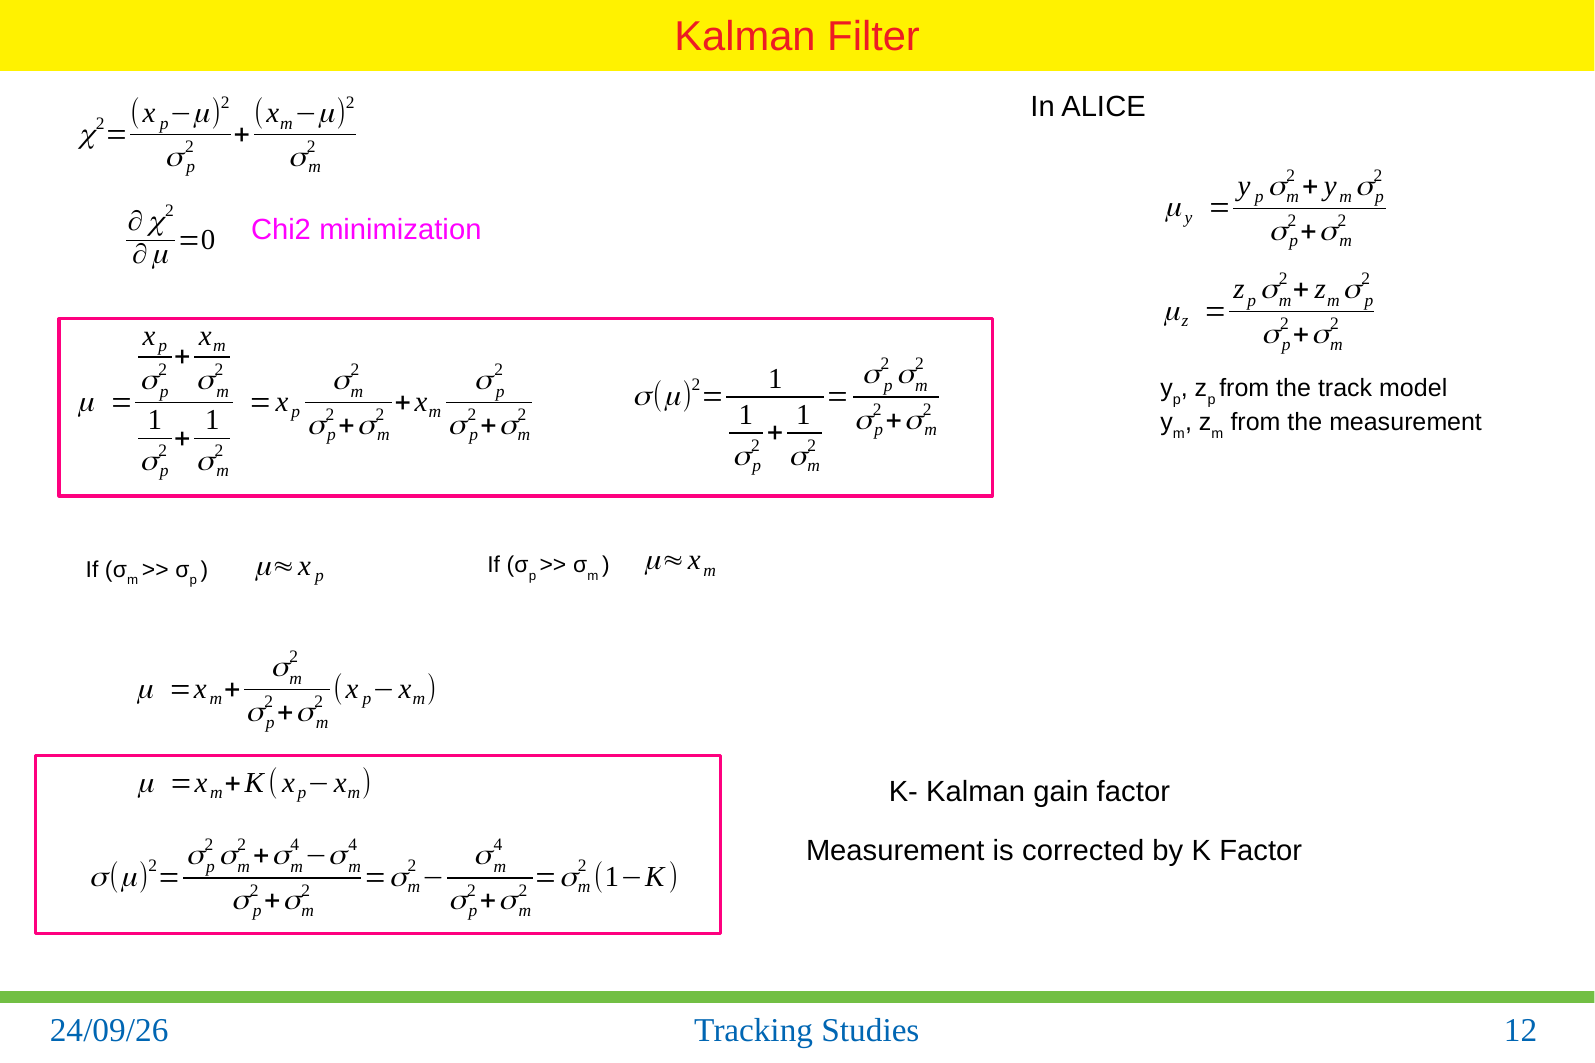

# Kalman Filter
In ALICE
Chi2 minimization
yp, zp from the track model
ym, zm from the measurement
If (σp >> σm )
If (σm >> σp )
K- Kalman gain factor
Measurement is corrected by K Factor
 Tracking Studies
12